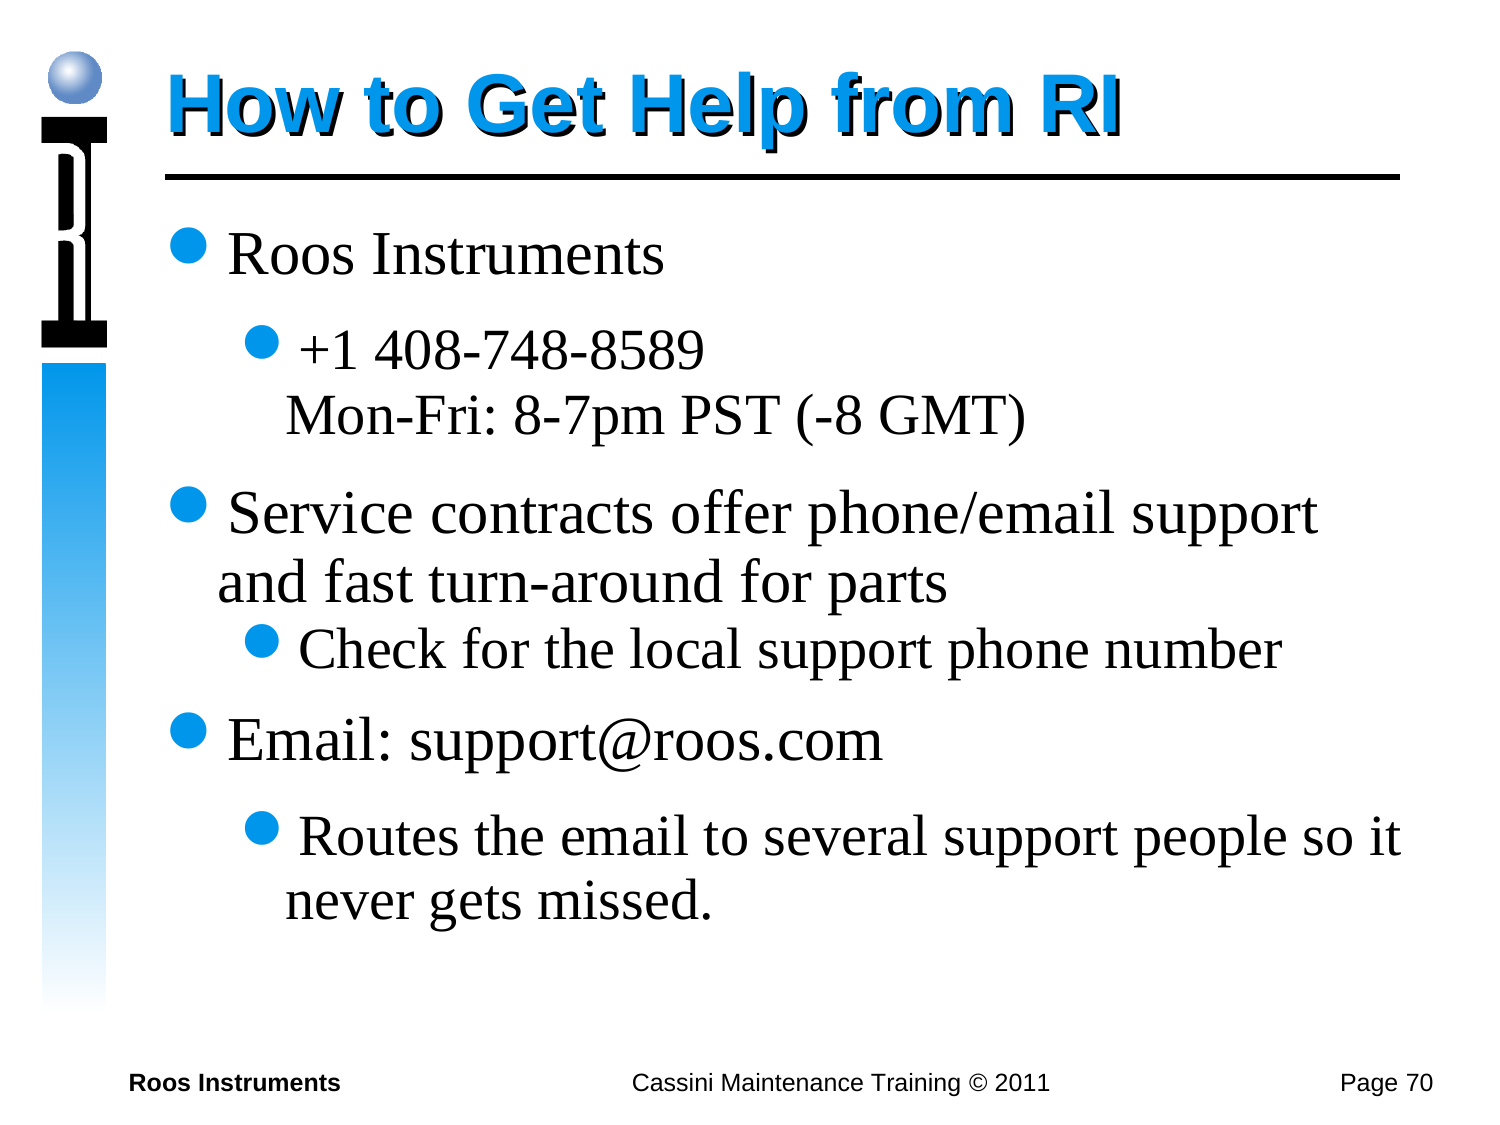

# How to Get Help from RI
Roos Instruments
+1 408-748-8589
Mon-Fri: 8-7pm PST (-8 GMT)
Service contracts offer phone/email support and fast turn-around for parts
Check for the local support phone number
Email: support@roos.com
Routes the email to several support people so it never gets missed.